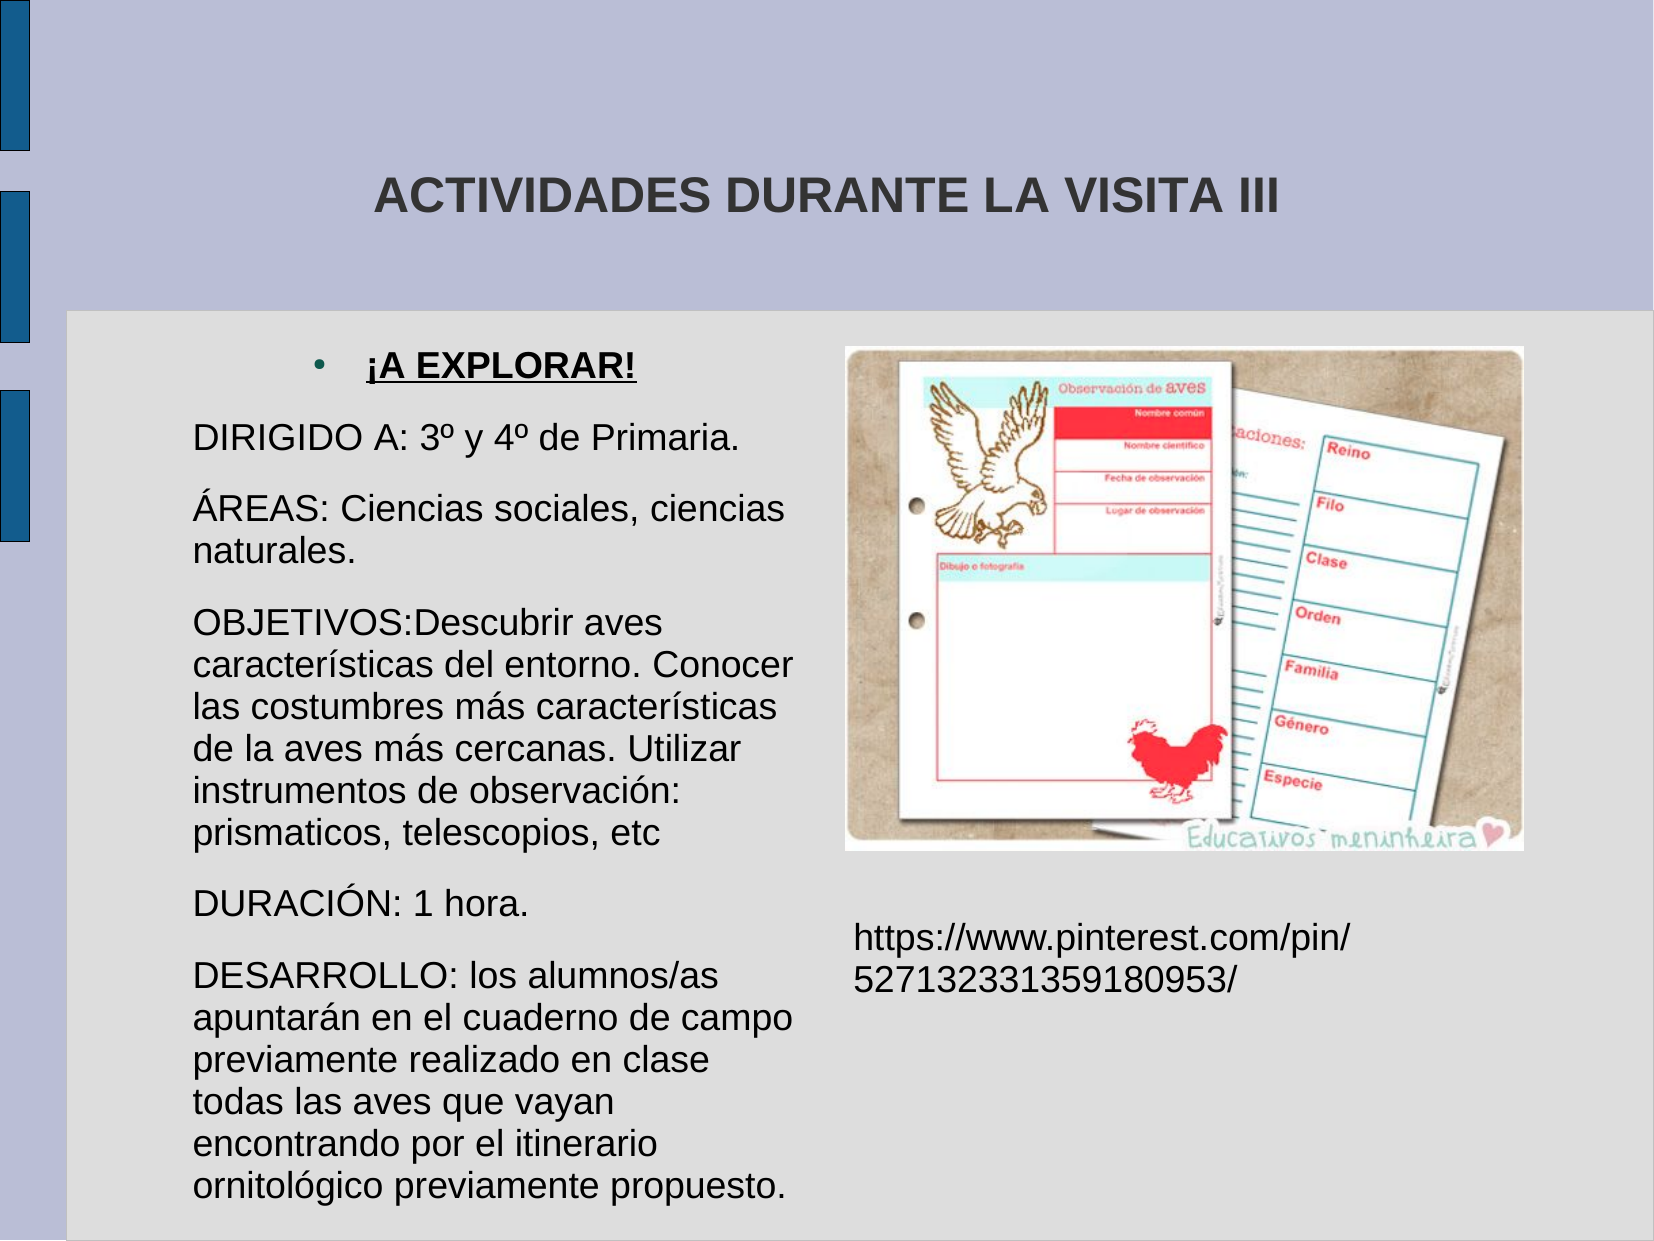

# ACTIVIDADES DURANTE LA VISITA III
¡A EXPLORAR!
DIRIGIDO A: 3º y 4º de Primaria.
ÁREAS: Ciencias sociales, ciencias naturales.
OBJETIVOS:Descubrir aves características del entorno. Conocer las costumbres más características de la aves más cercanas. Utilizar instrumentos de observación: prismaticos, telescopios, etc
DURACIÓN: 1 hora.
DESARROLLO: los alumnos/as apuntarán en el cuaderno de campo previamente realizado en clase todas las aves que vayan encontrando por el itinerario ornitológico previamente propuesto.
https://www.pinterest.com/pin/527132331359180953/